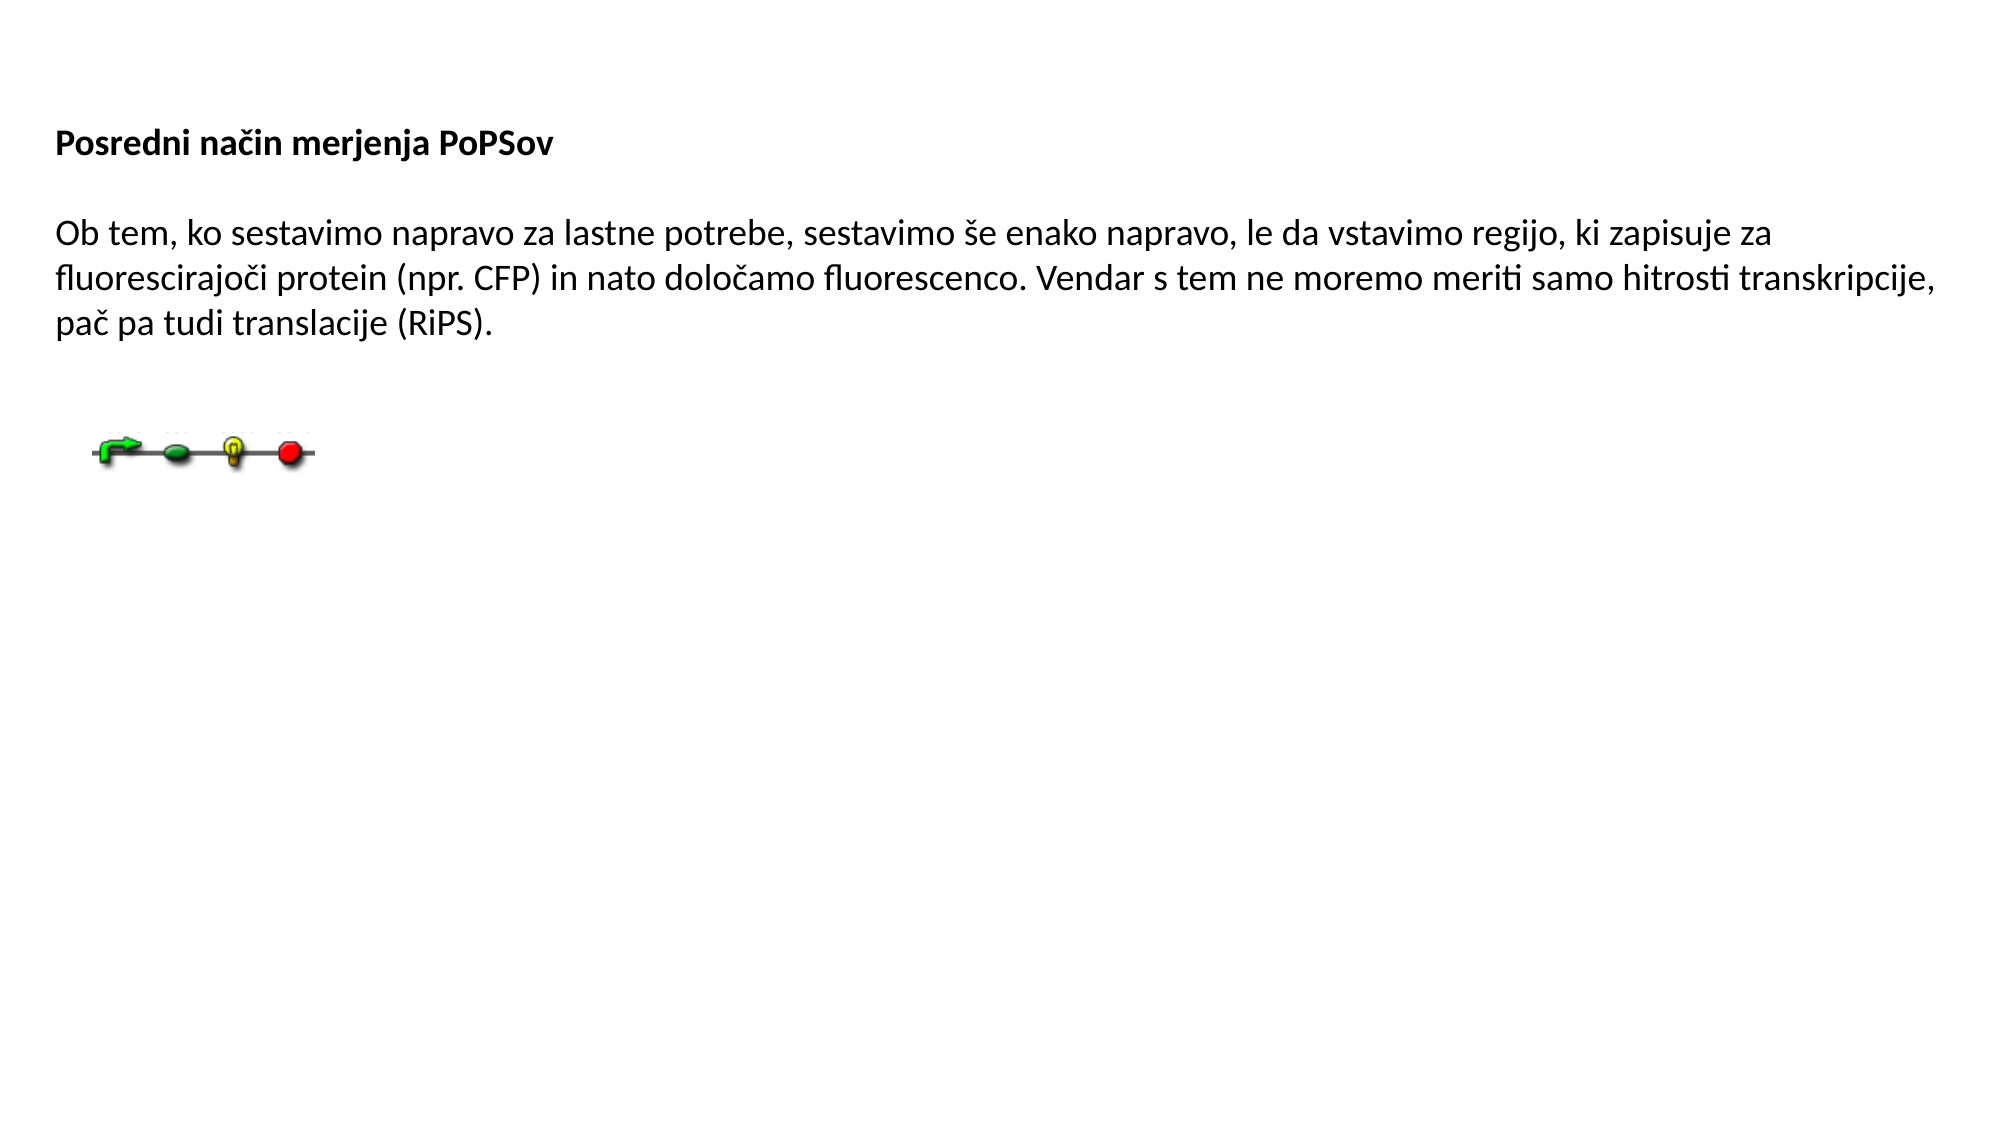

Posredni način merjenja PoPSov
Ob tem, ko sestavimo napravo za lastne potrebe, sestavimo še enako napravo, le da vstavimo regijo, ki zapisuje za fluorescirajoči protein (npr. CFP) in nato določamo fluorescenco. Vendar s tem ne moremo meriti samo hitrosti transkripcije, pač pa tudi translacije (RiPS).